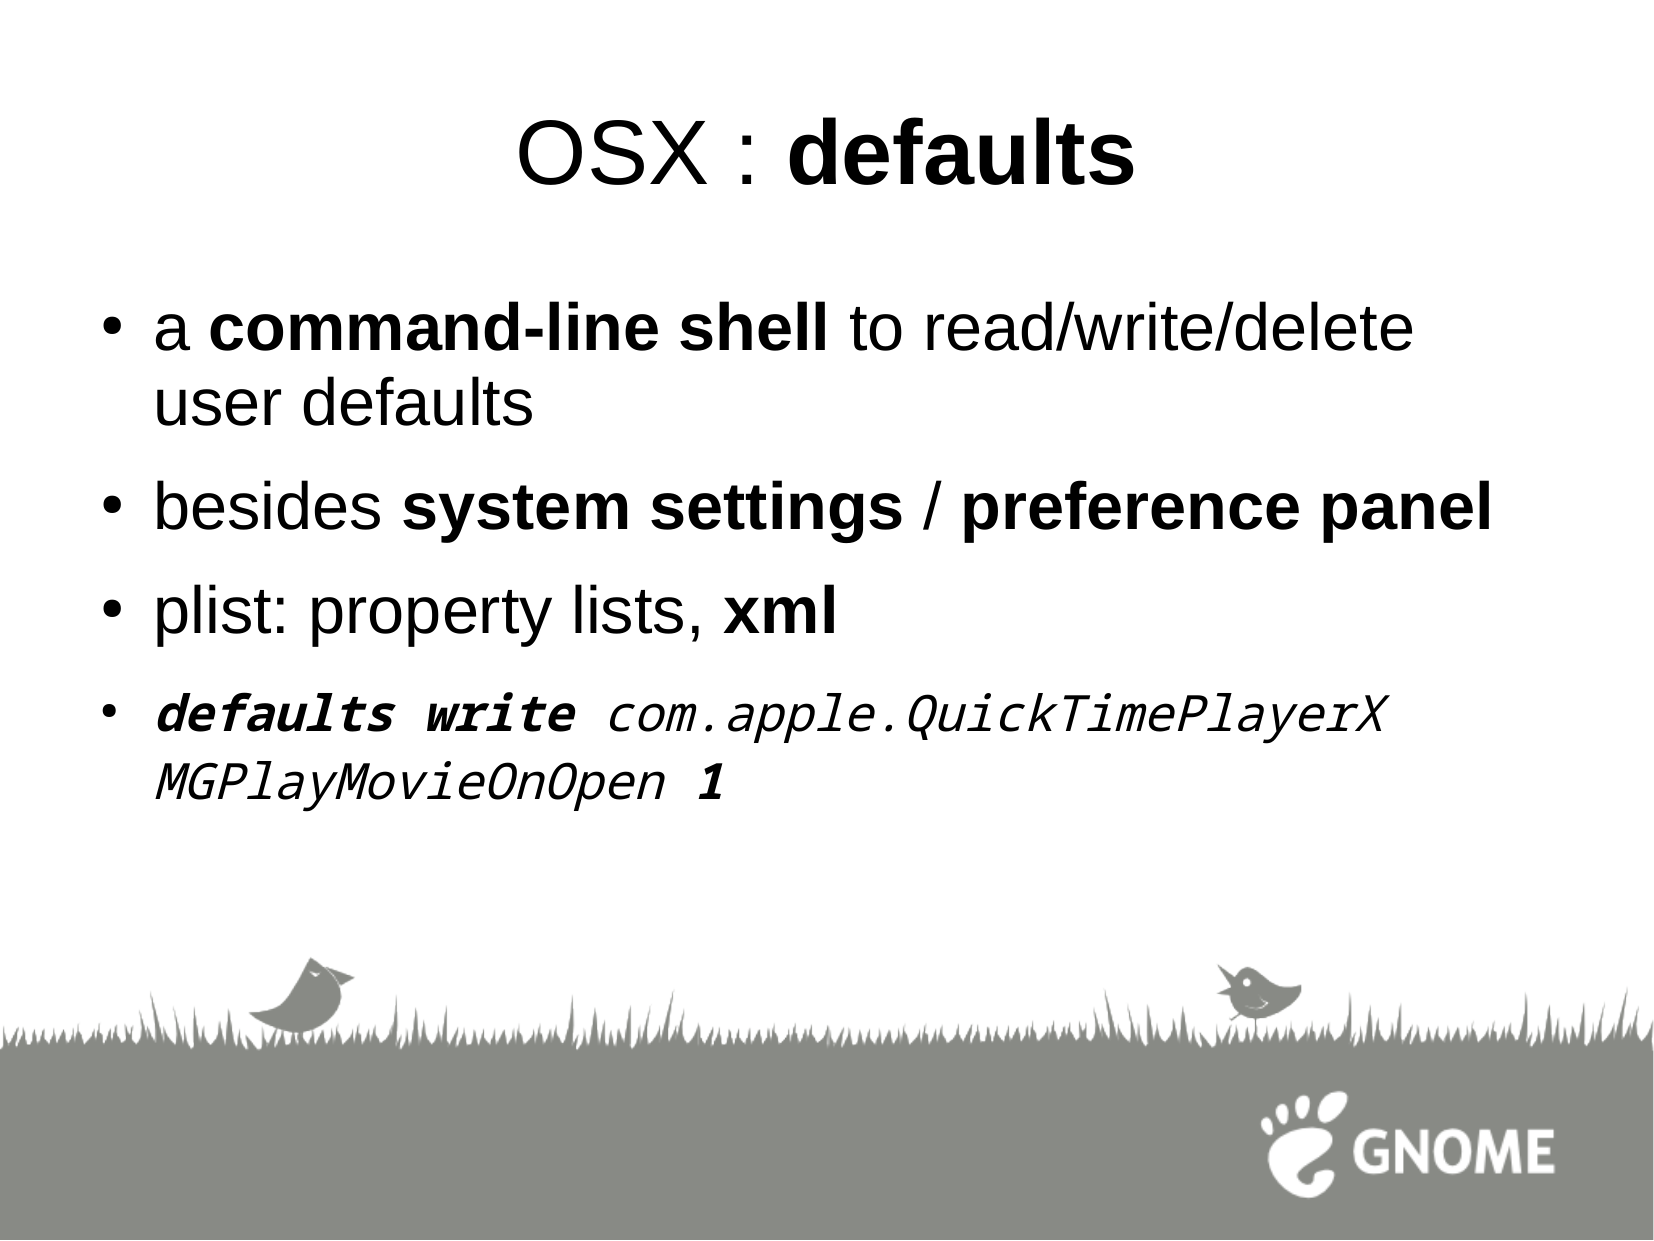

# OSX : defaults
a command-line shell to read/write/delete user defaults
besides system settings / preference panel
plist: property lists, xml
defaults write com.apple.QuickTimePlayerX MGPlayMovieOnOpen 1